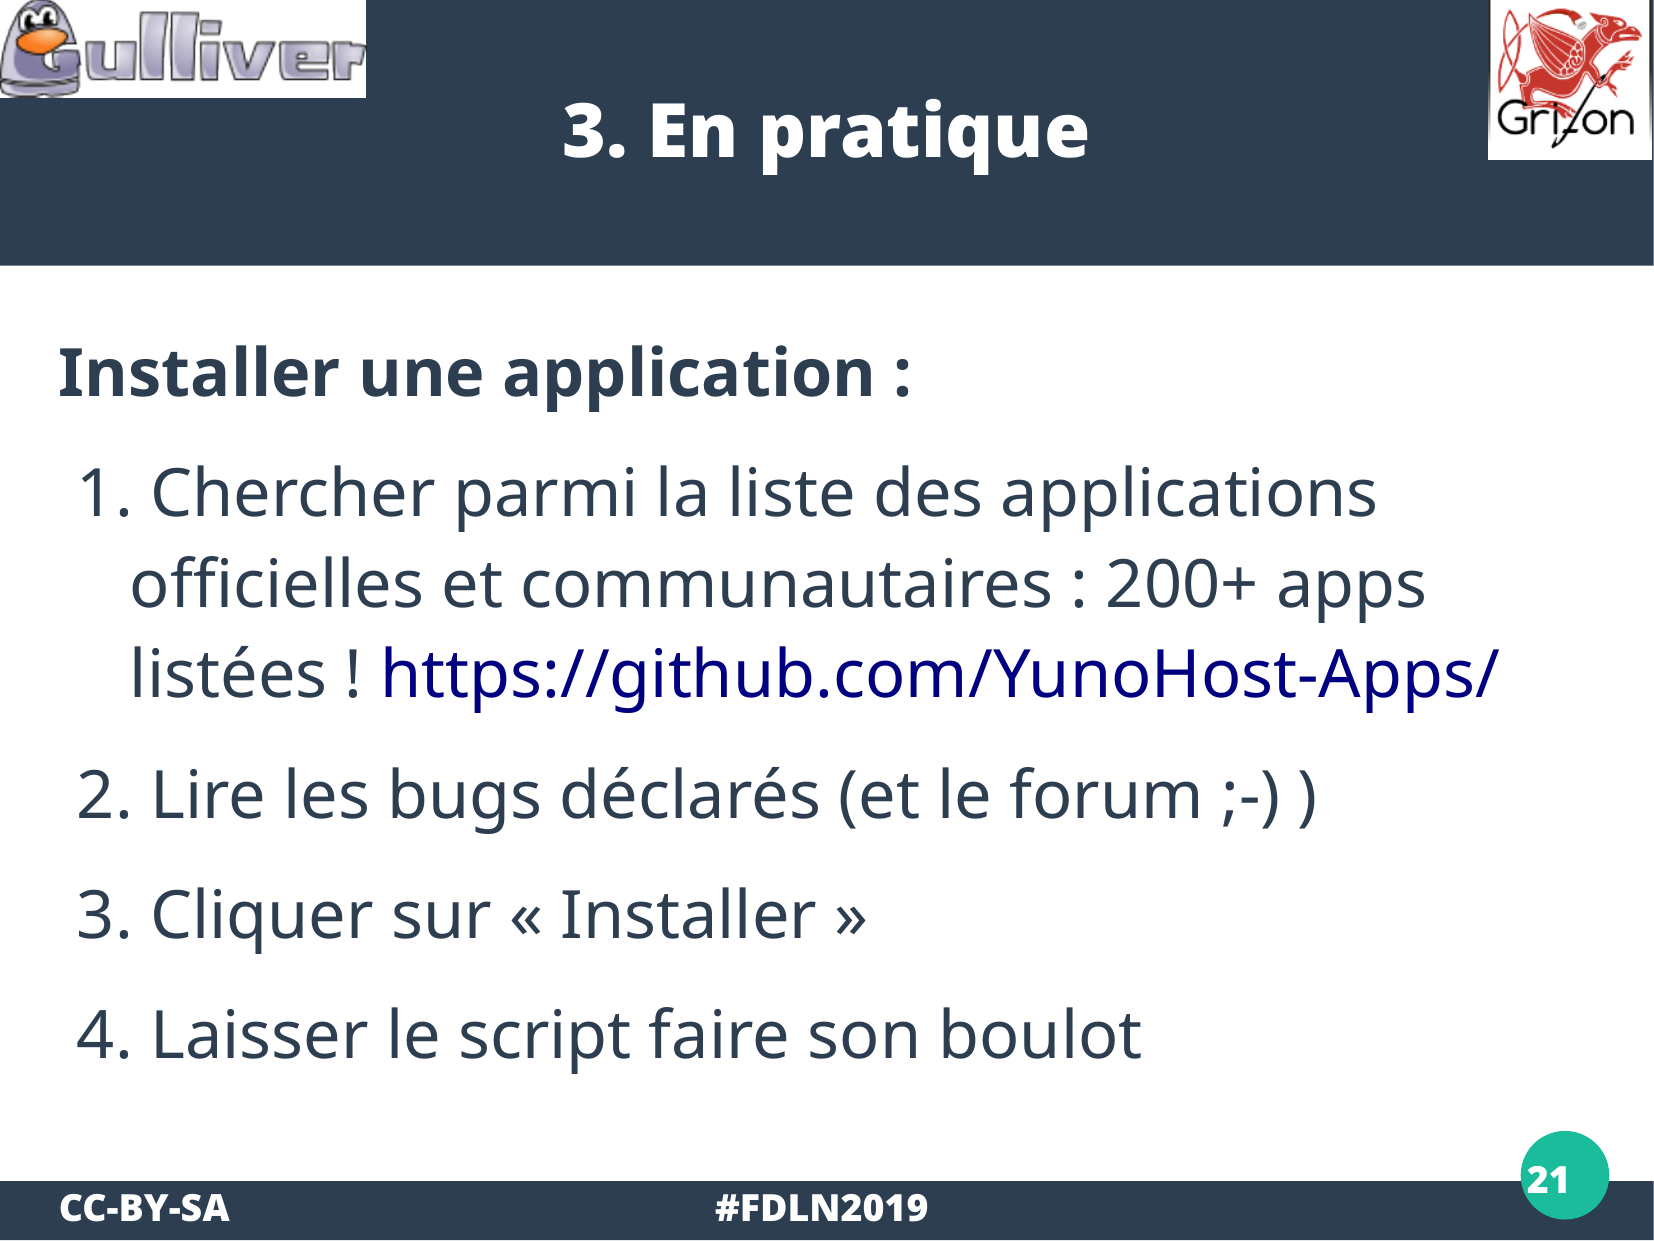

# 3. En pratique
Installer une application :
 Chercher parmi la liste des applications officielles et communautaires : 200+ apps listées ! https://github.com/YunoHost-Apps/
 Lire les bugs déclarés (et le forum ;-) )
 Cliquer sur « Installer »
 Laisser le script faire son boulot
21